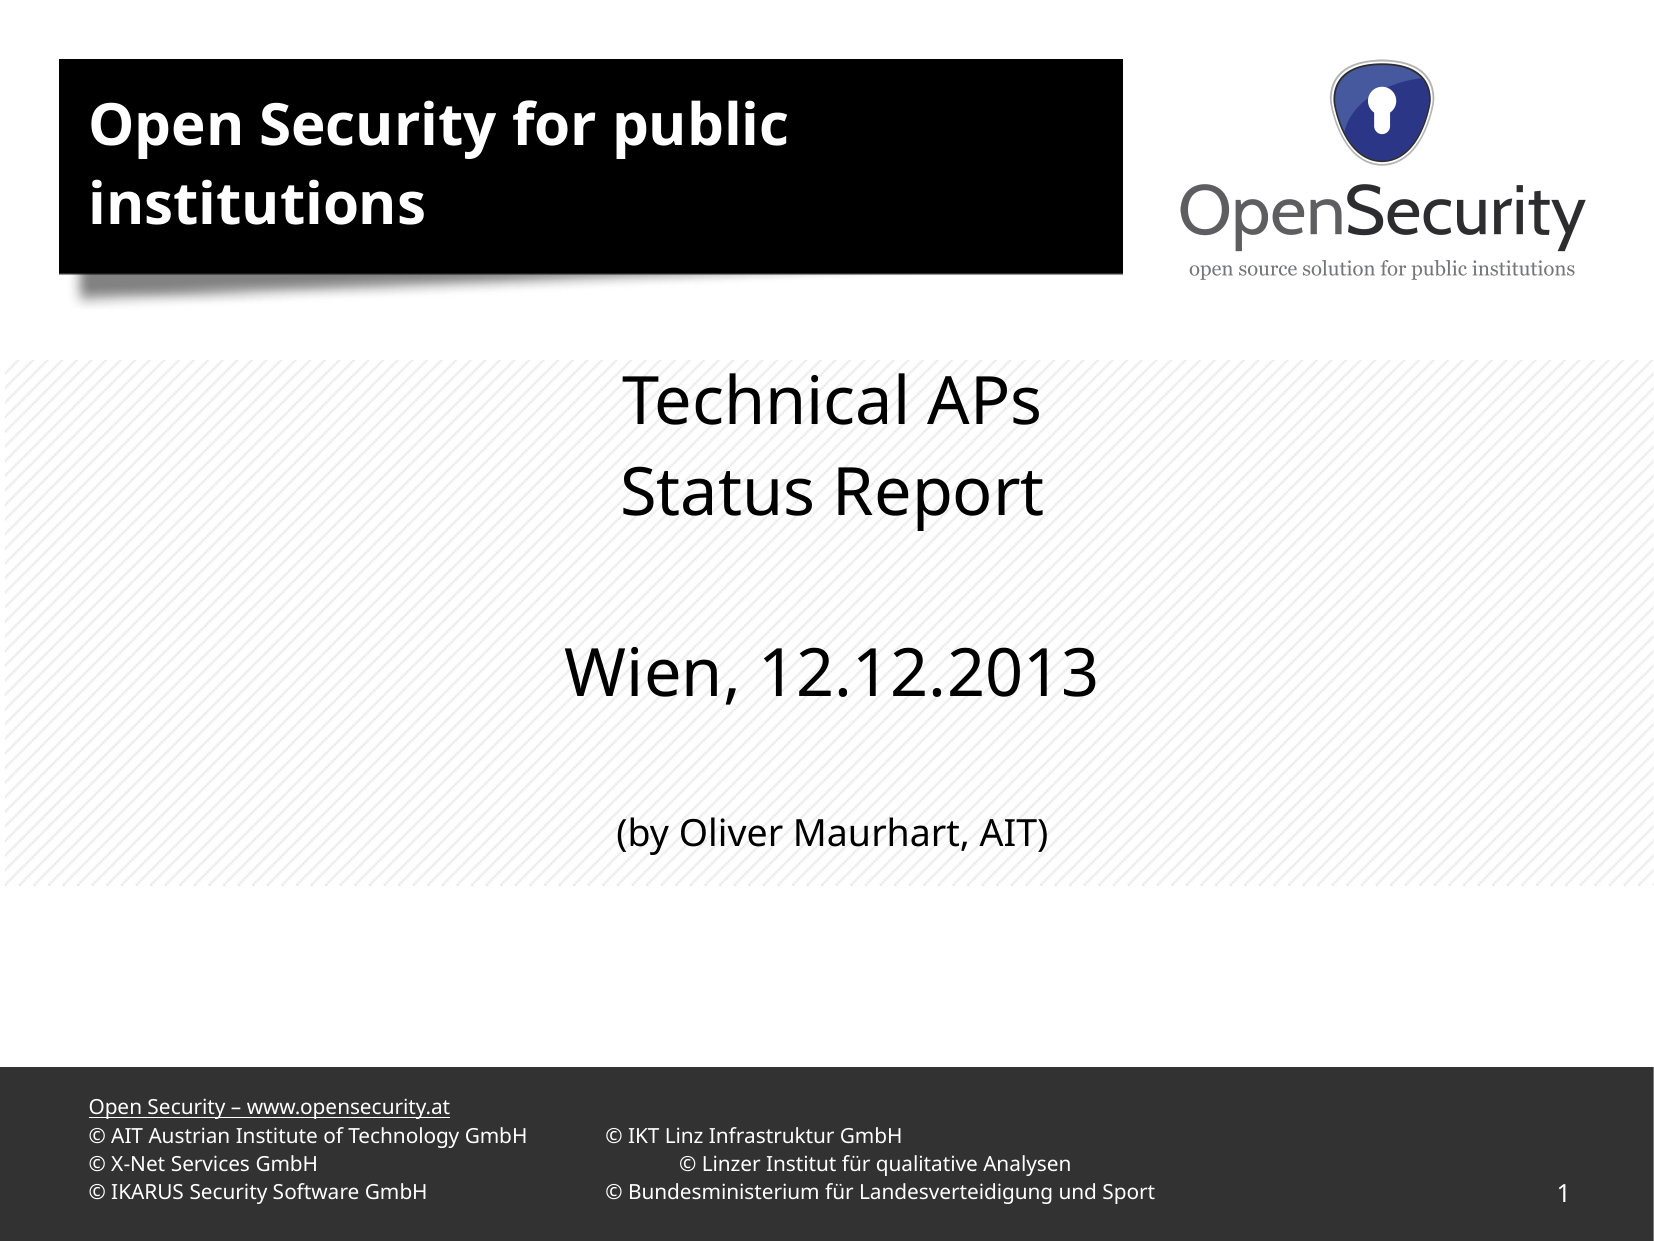

# Open Security for public institutions
Technical APs
Status Report
Wien, 12.12.2013
(by Oliver Maurhart, AIT)
1